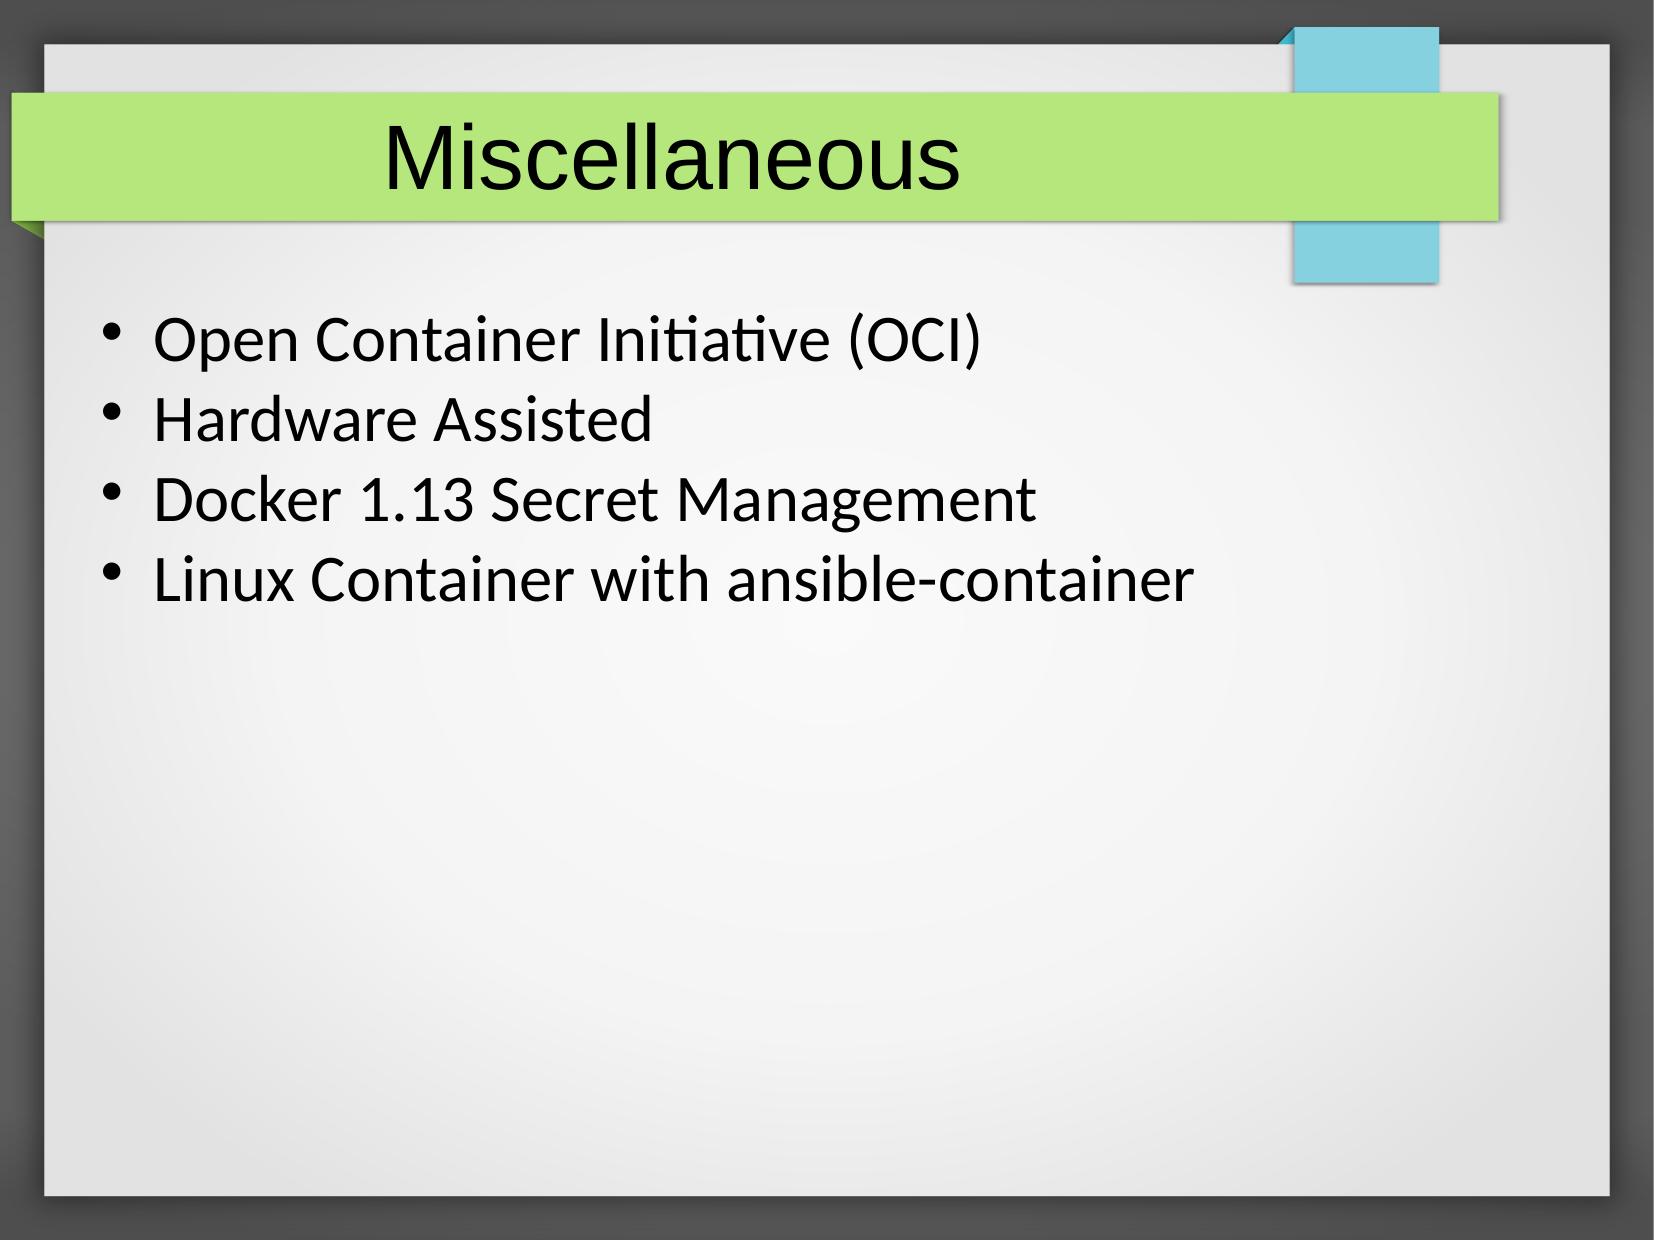

Miscellaneous
Open Container Initiative (OCI)
Hardware Assisted
Docker 1.13 Secret Management
Linux Container with ansible-container